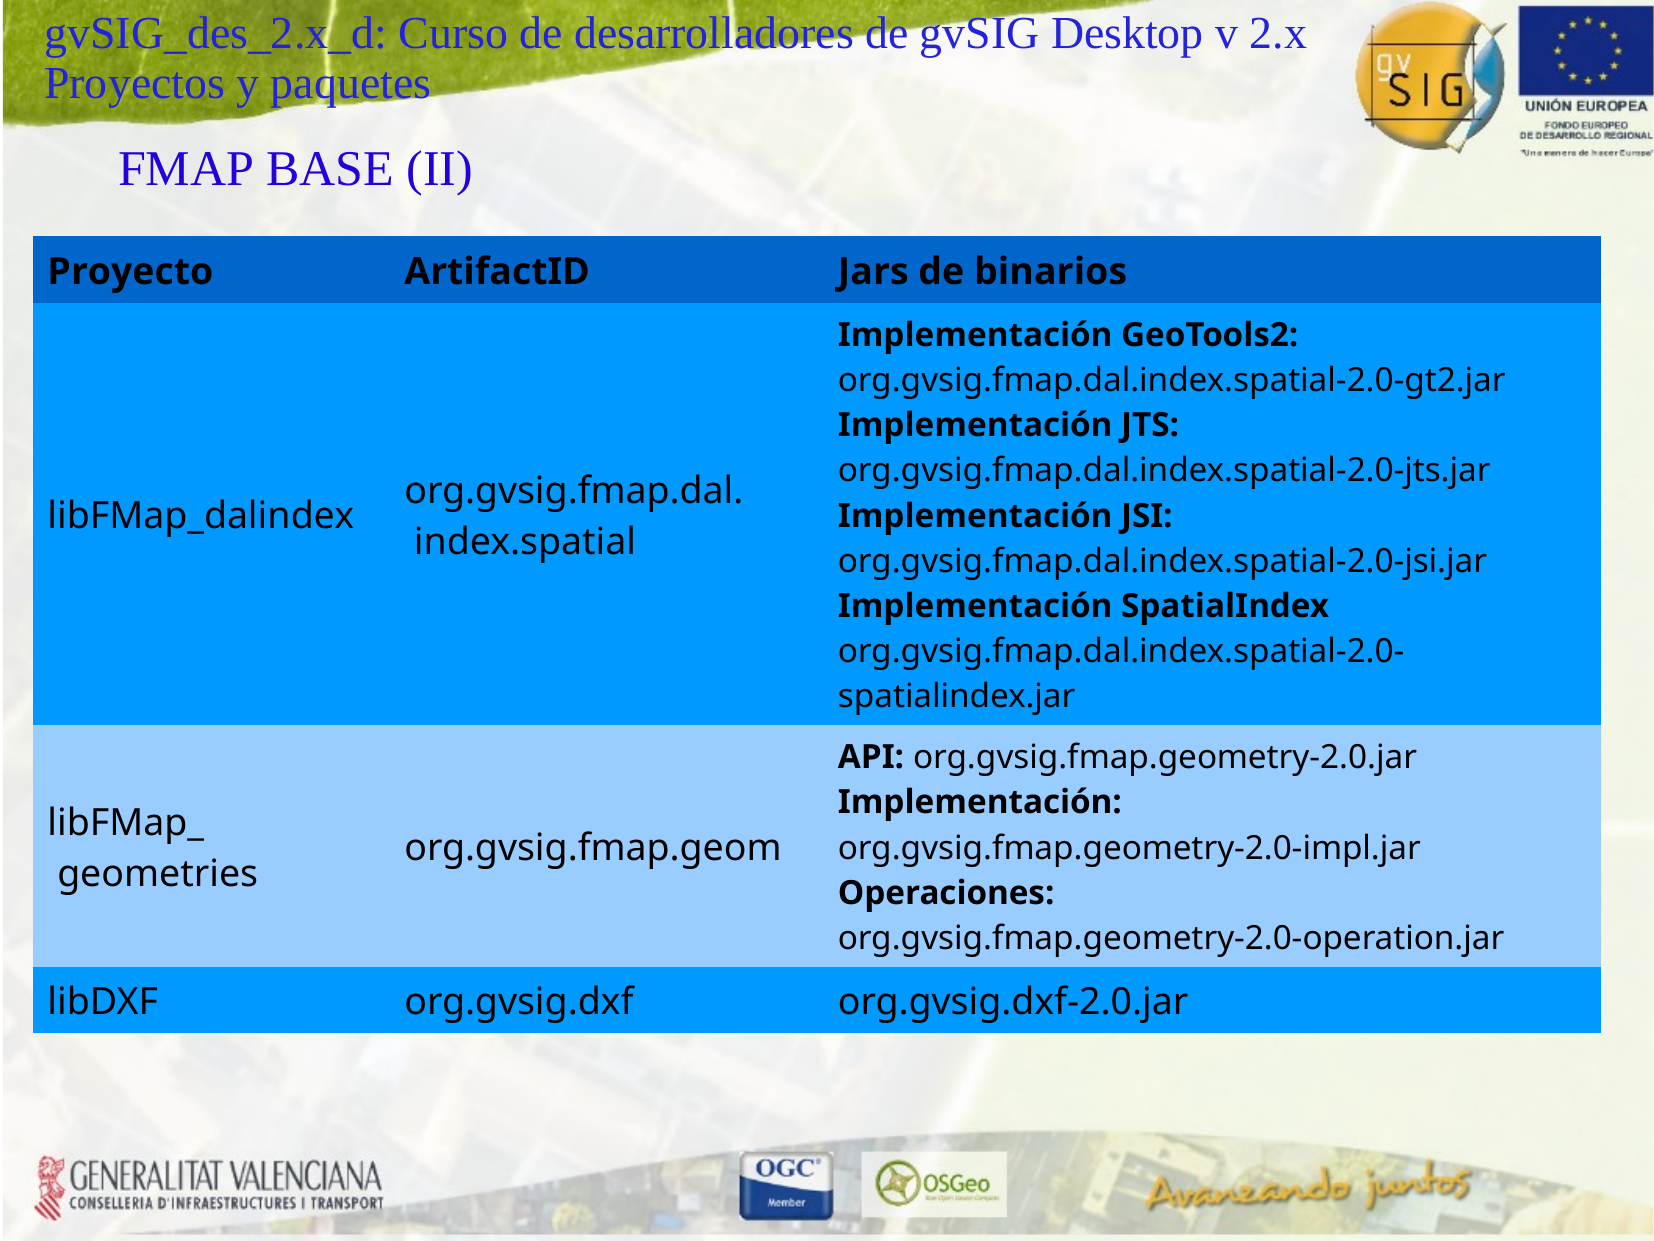

# FMAP BASE (II)
| Proyecto | ArtifactID | Jars de binarios |
| --- | --- | --- |
| libFMap\_dalindex | org.gvsig.fmap.dal. index.spatial | Implementación GeoTools2: org.gvsig.fmap.dal.index.spatial-2.0-gt2.jar Implementación JTS: org.gvsig.fmap.dal.index.spatial-2.0-jts.jar Implementación JSI: org.gvsig.fmap.dal.index.spatial-2.0-jsi.jar Implementación SpatialIndex org.gvsig.fmap.dal.index.spatial-2.0-spatialindex.jar |
| libFMap\_ geometries | org.gvsig.fmap.geom | API: org.gvsig.fmap.geometry-2.0.jar Implementación: org.gvsig.fmap.geometry-2.0-impl.jar Operaciones: org.gvsig.fmap.geometry-2.0-operation.jar |
| libDXF | org.gvsig.dxf | org.gvsig.dxf-2.0.jar |